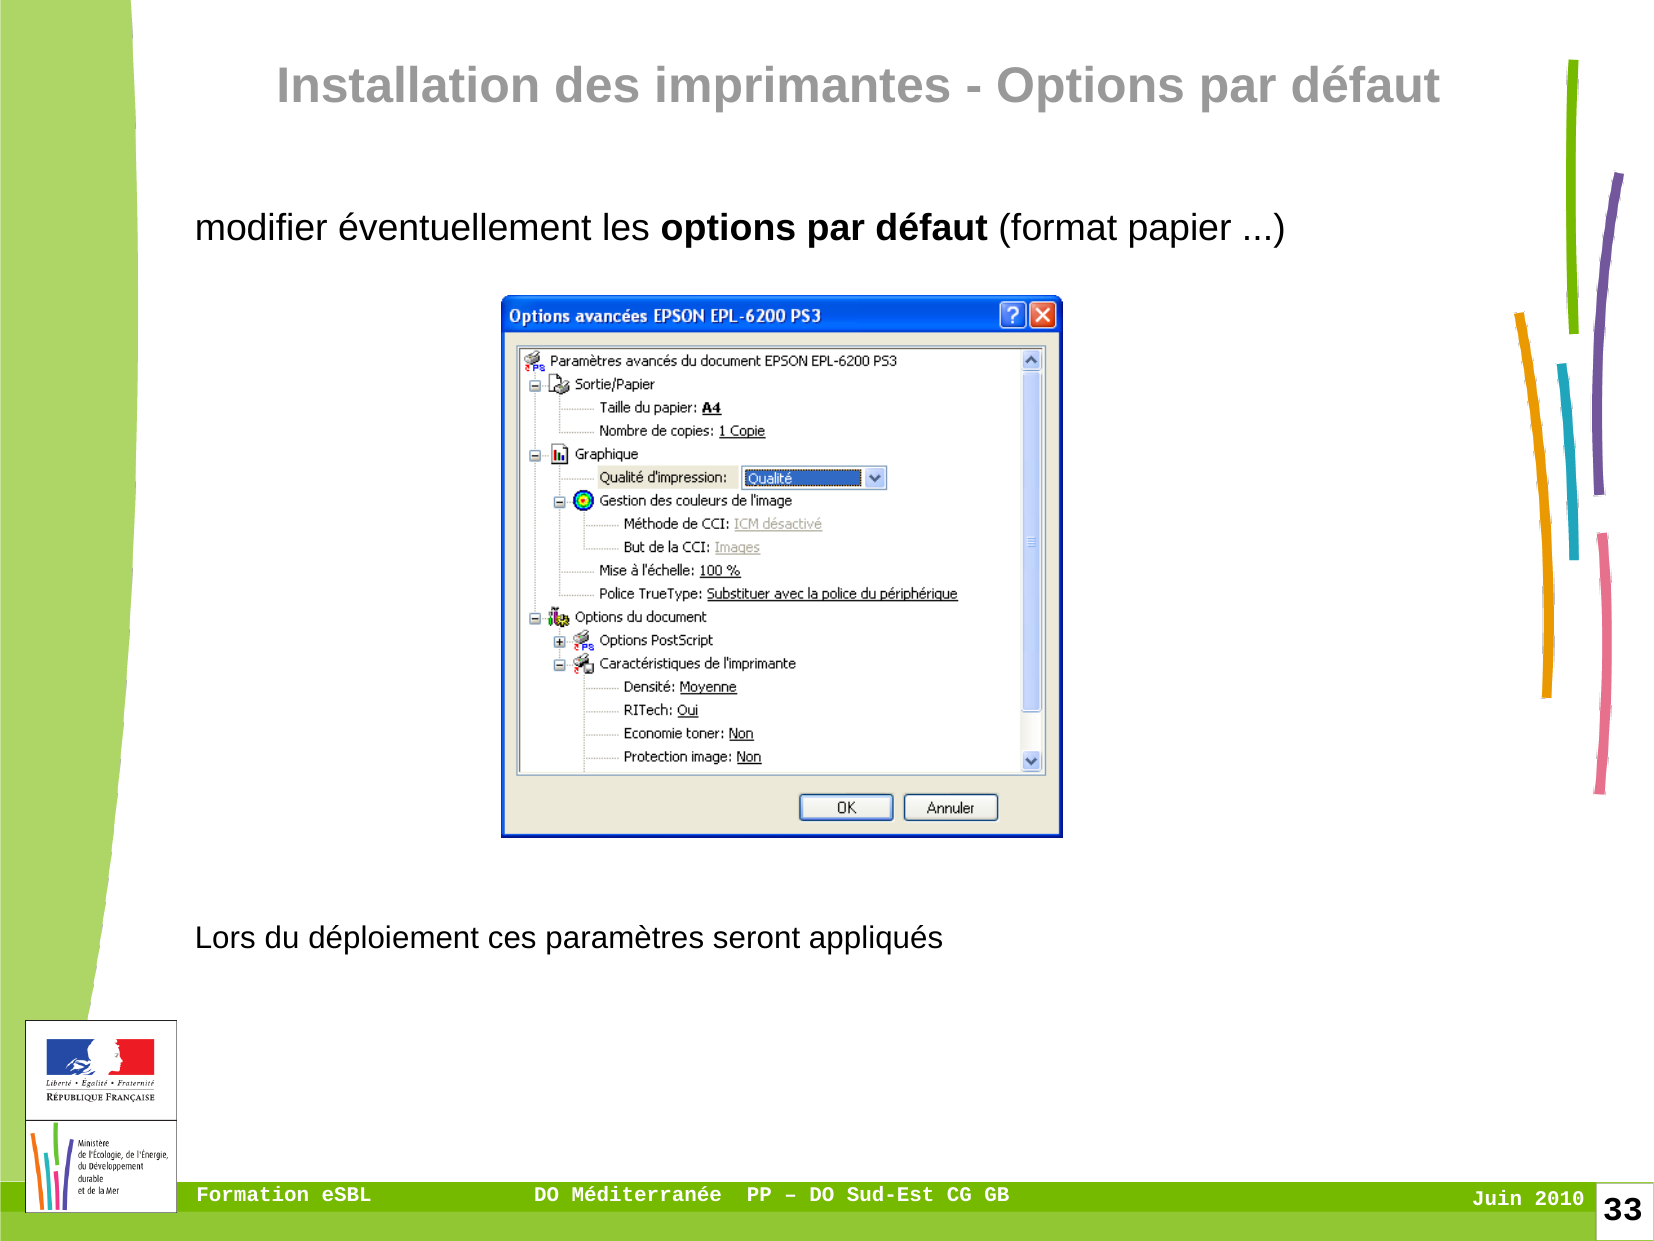

# Installation des imprimantes - Options par défaut
modifier éventuellement les options par défaut (format papier ...)
Lors du déploiement ces paramètres seront appliqués
33